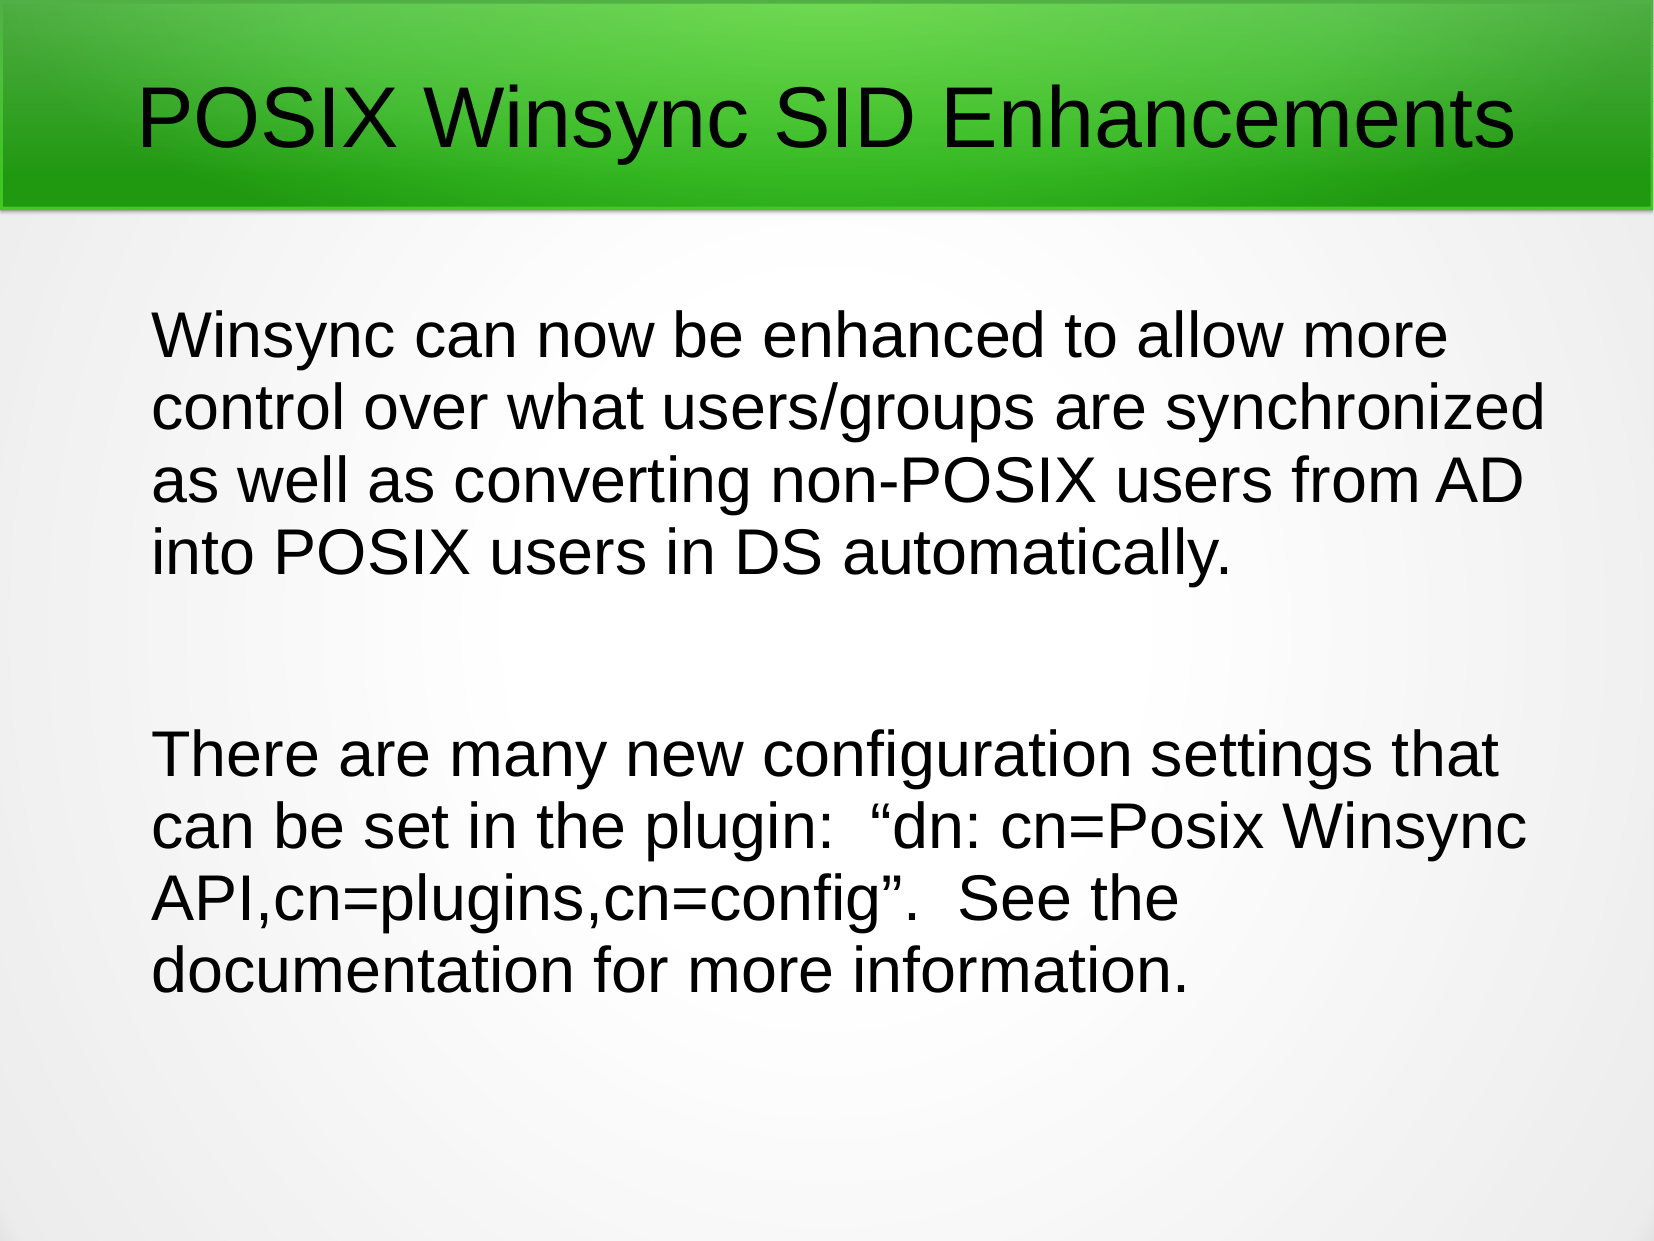

# POSIX Winsync SID Enhancements
Winsync can now be enhanced to allow more control over what users/groups are synchronized as well as converting non-POSIX users from AD into POSIX users in DS automatically.
There are many new configuration settings that can be set in the plugin: “dn: cn=Posix Winsync API,cn=plugins,cn=config”. See the documentation for more information.